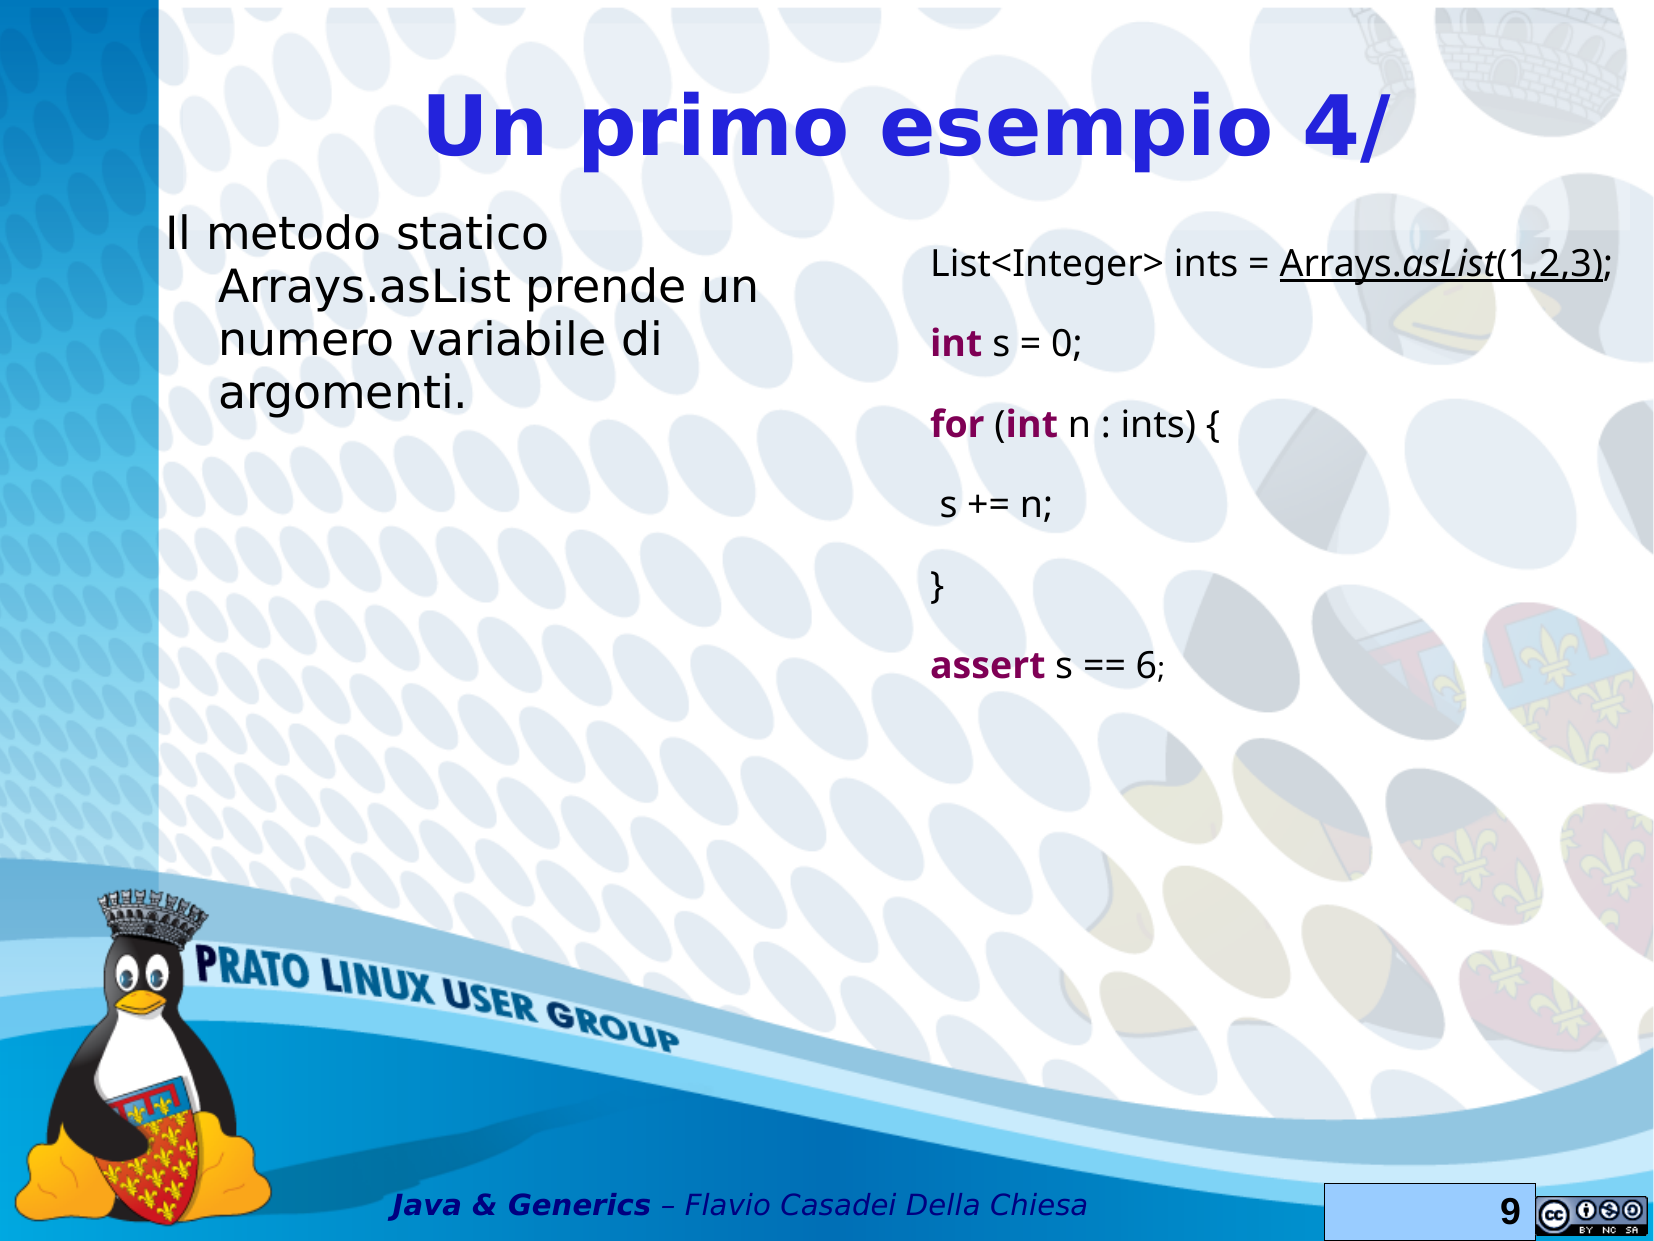

# Un primo esempio 4/
Il metodo statico Arrays.asList prende un numero variabile di argomenti.
List<Integer> ints = Arrays.asList(1,2,3);
int s = 0;
for (int n : ints) {
 s += n;
}
assert s == 6;